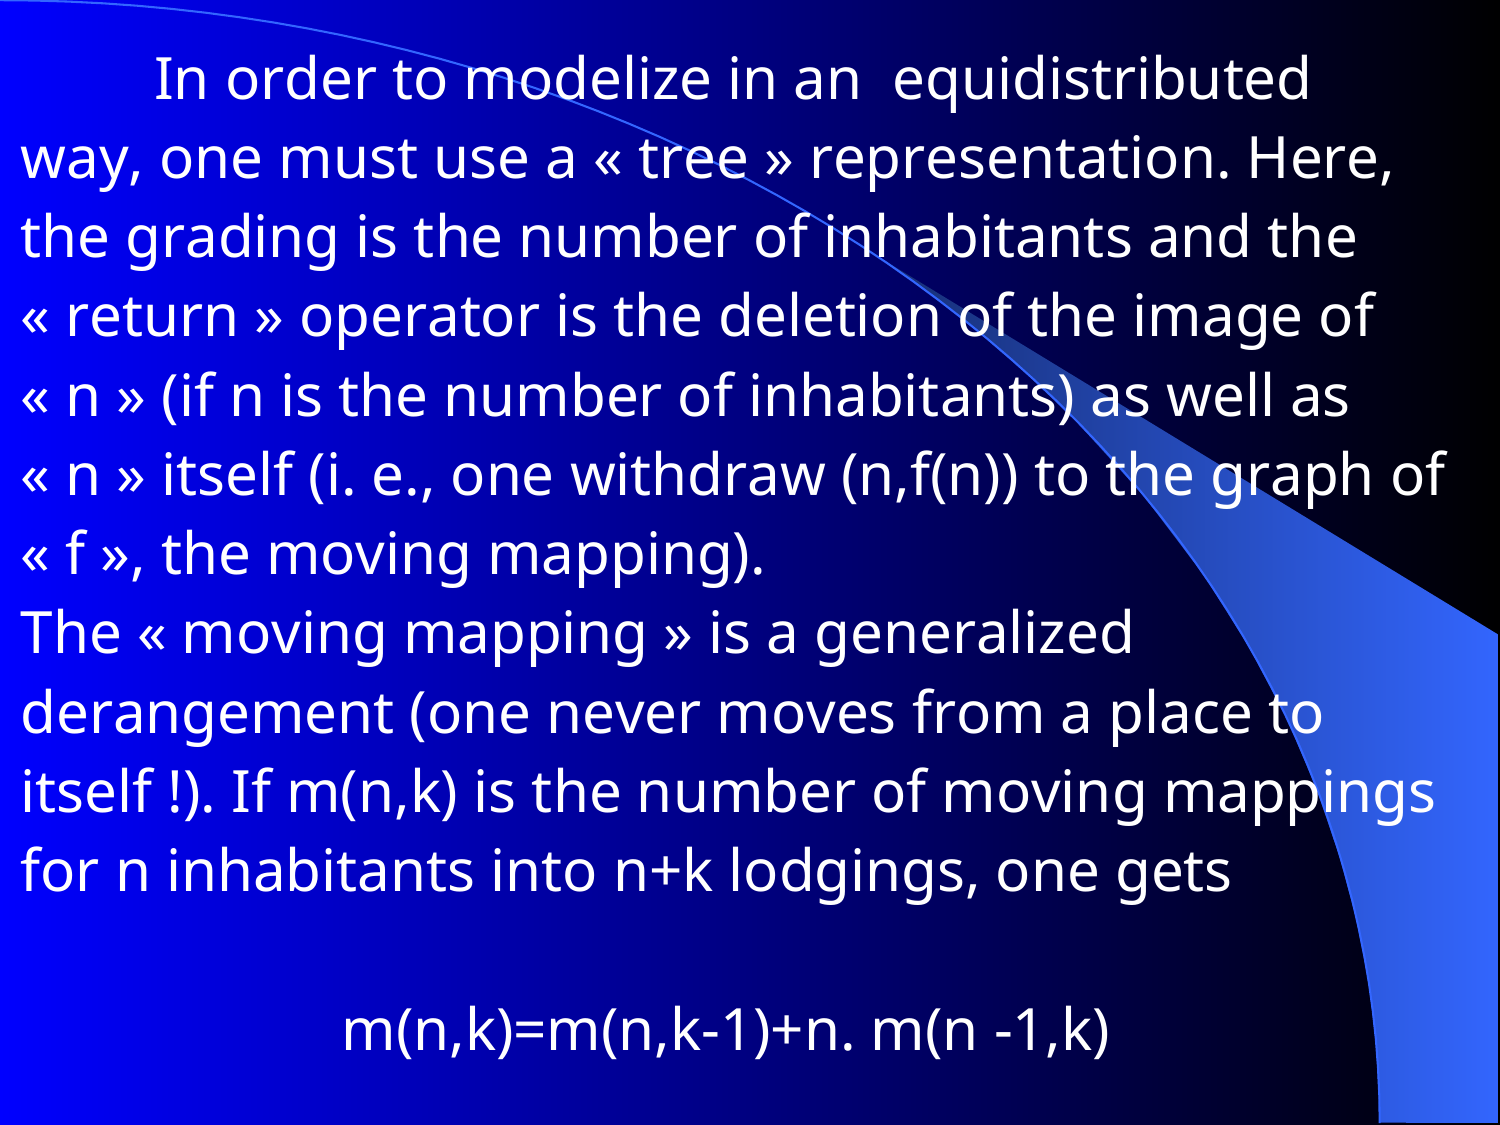

In order to modelize in an equidistributed
way, one must use a « tree » representation. Here, the grading is the number of inhabitants and the « return » operator is the deletion of the image of « n » (if n is the number of inhabitants) as well as « n » itself (i. e., one withdraw (n,f(n)) to the graph of « f », the moving mapping).
The « moving mapping » is a generalized derangement (one never moves from a place to itself !). If m(n,k) is the number of moving mappings for n inhabitants into n+k lodgings, one gets
m(n,k)=m(n,k-1)+n. m(n -1,k)